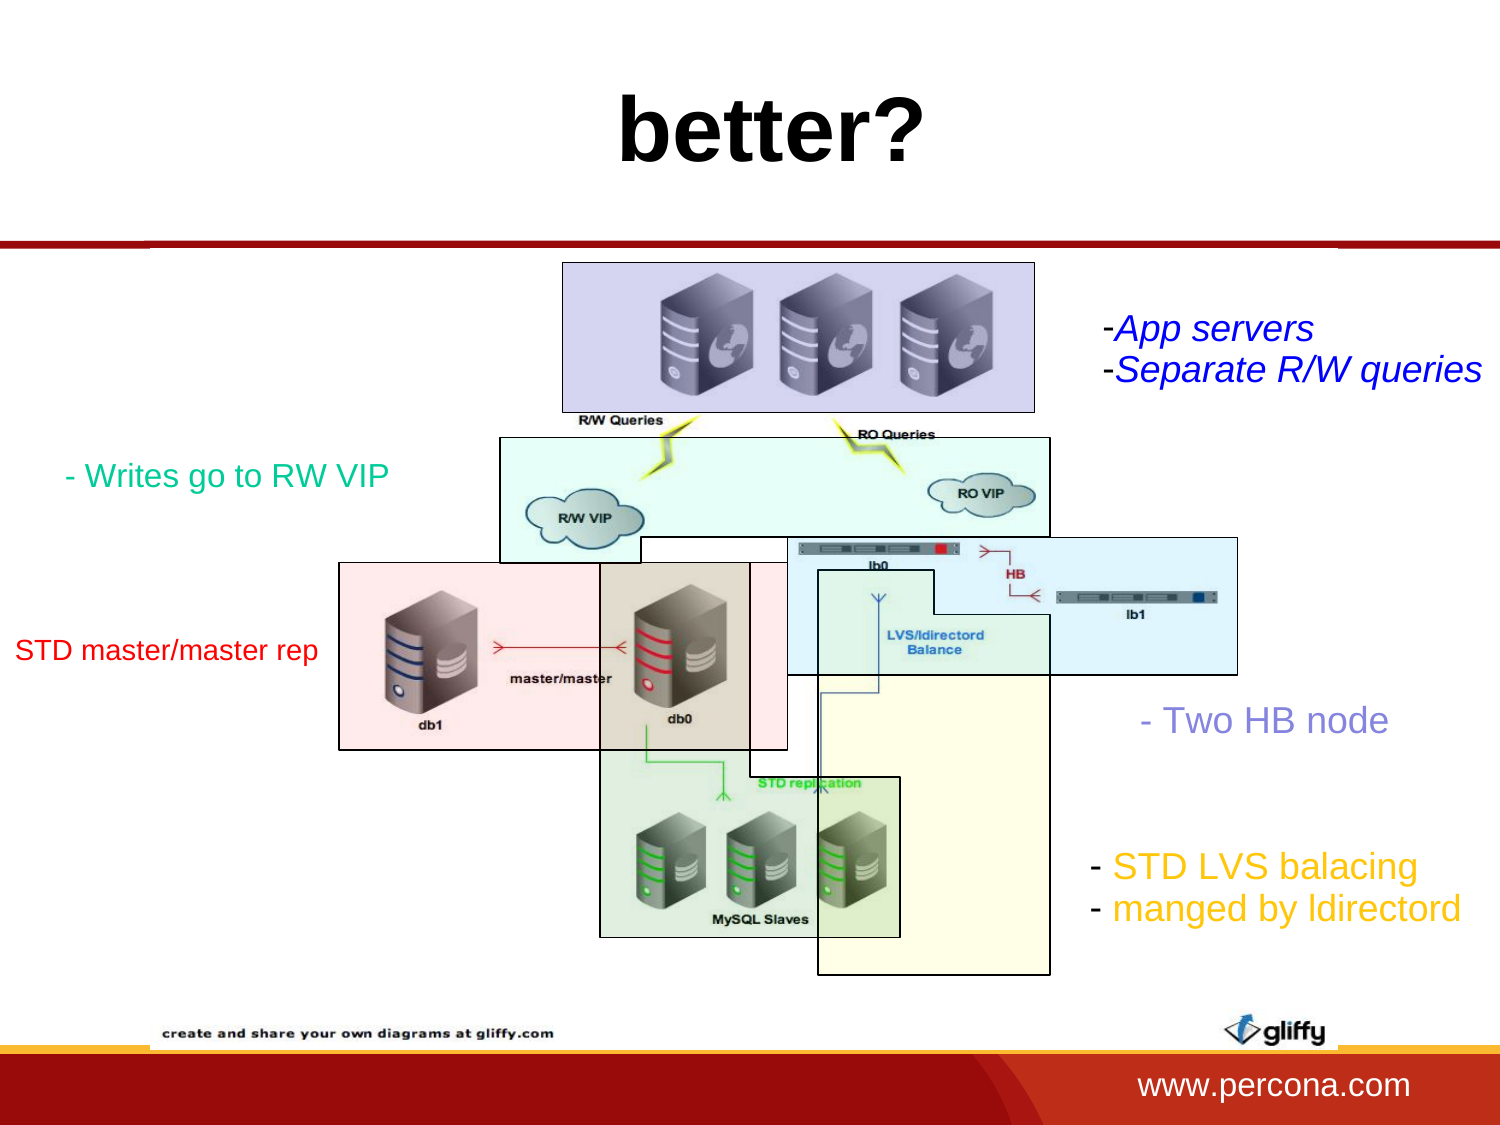

# better?
App servers
Separate R/W queries
- Writes go to RW VIP
STD master/master rep
- Two HB node
 STD LVS balacing
 manged by ldirectord